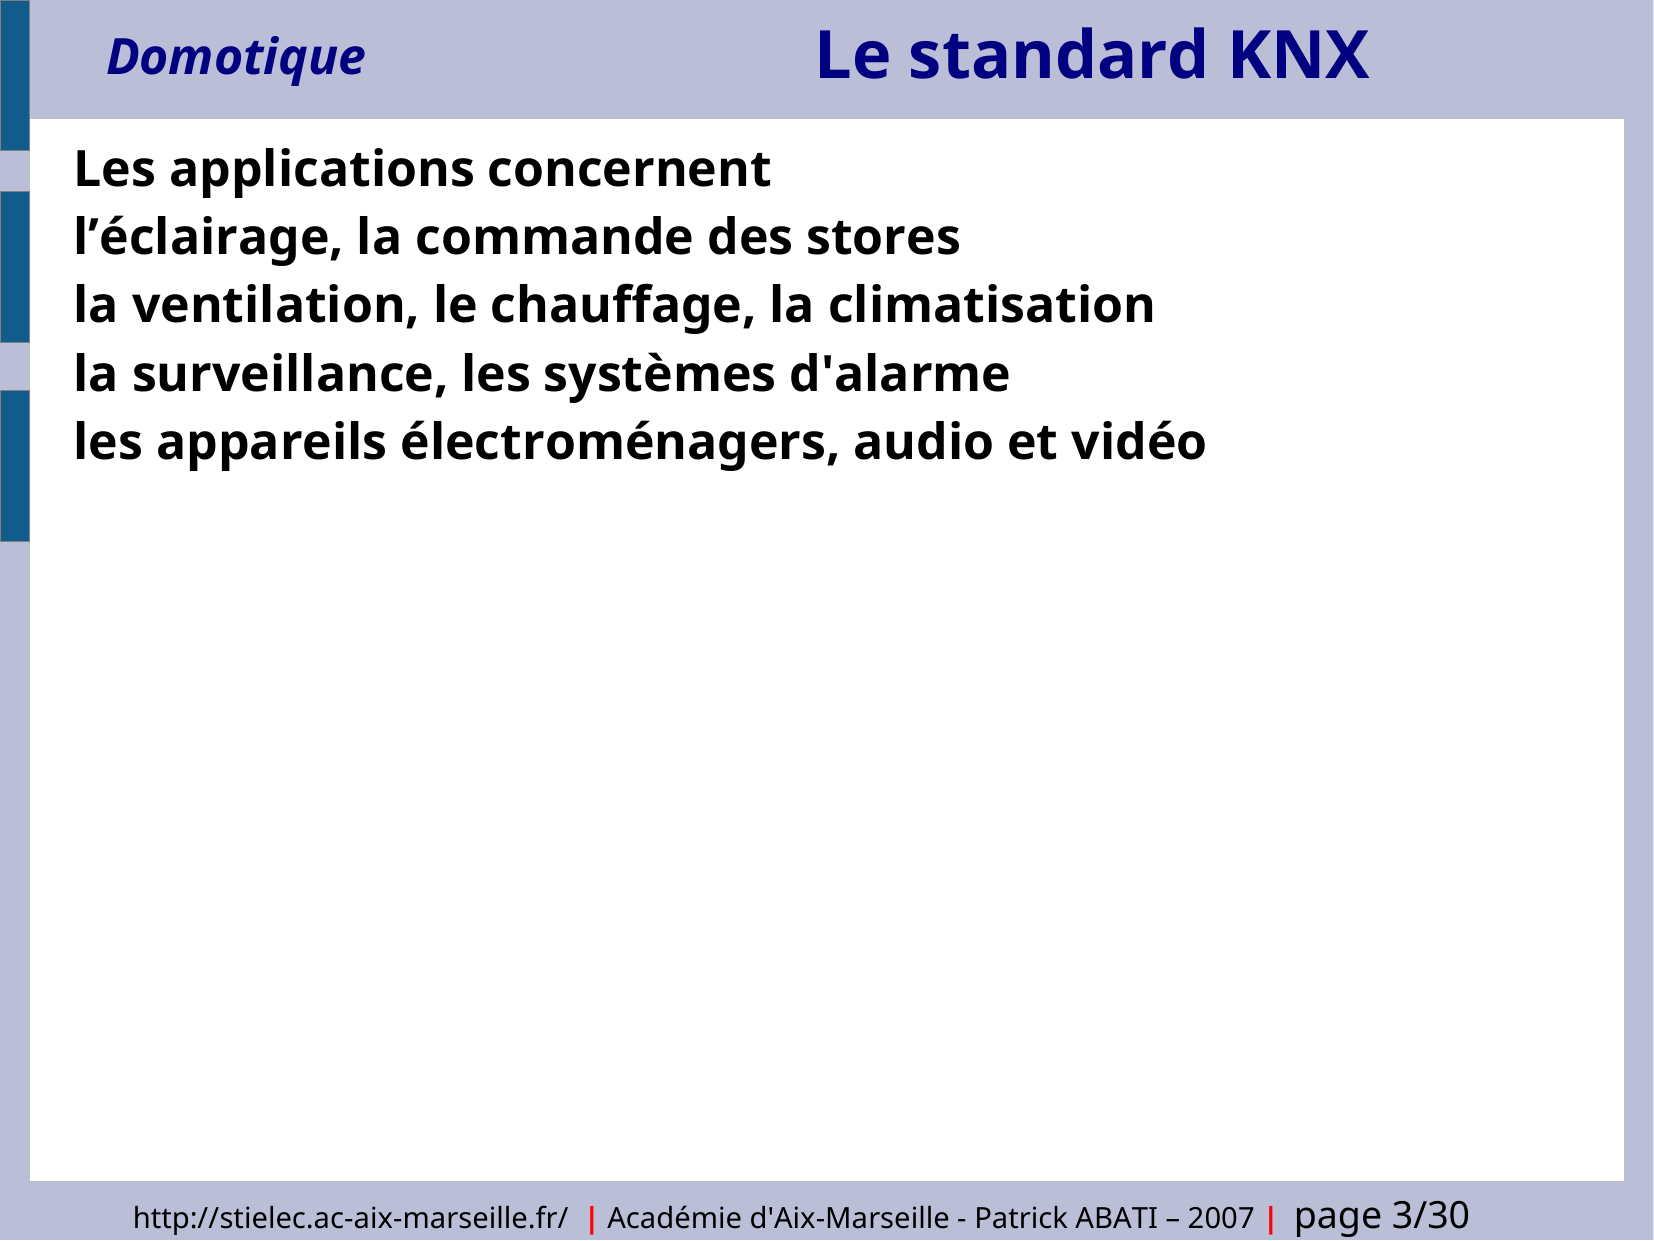

Les applications concernent
l’éclairage, la commande des stores
la ventilation, le chauffage, la climatisation
la surveillance, les systèmes d'alarme
les appareils électroménagers, audio et vidéo